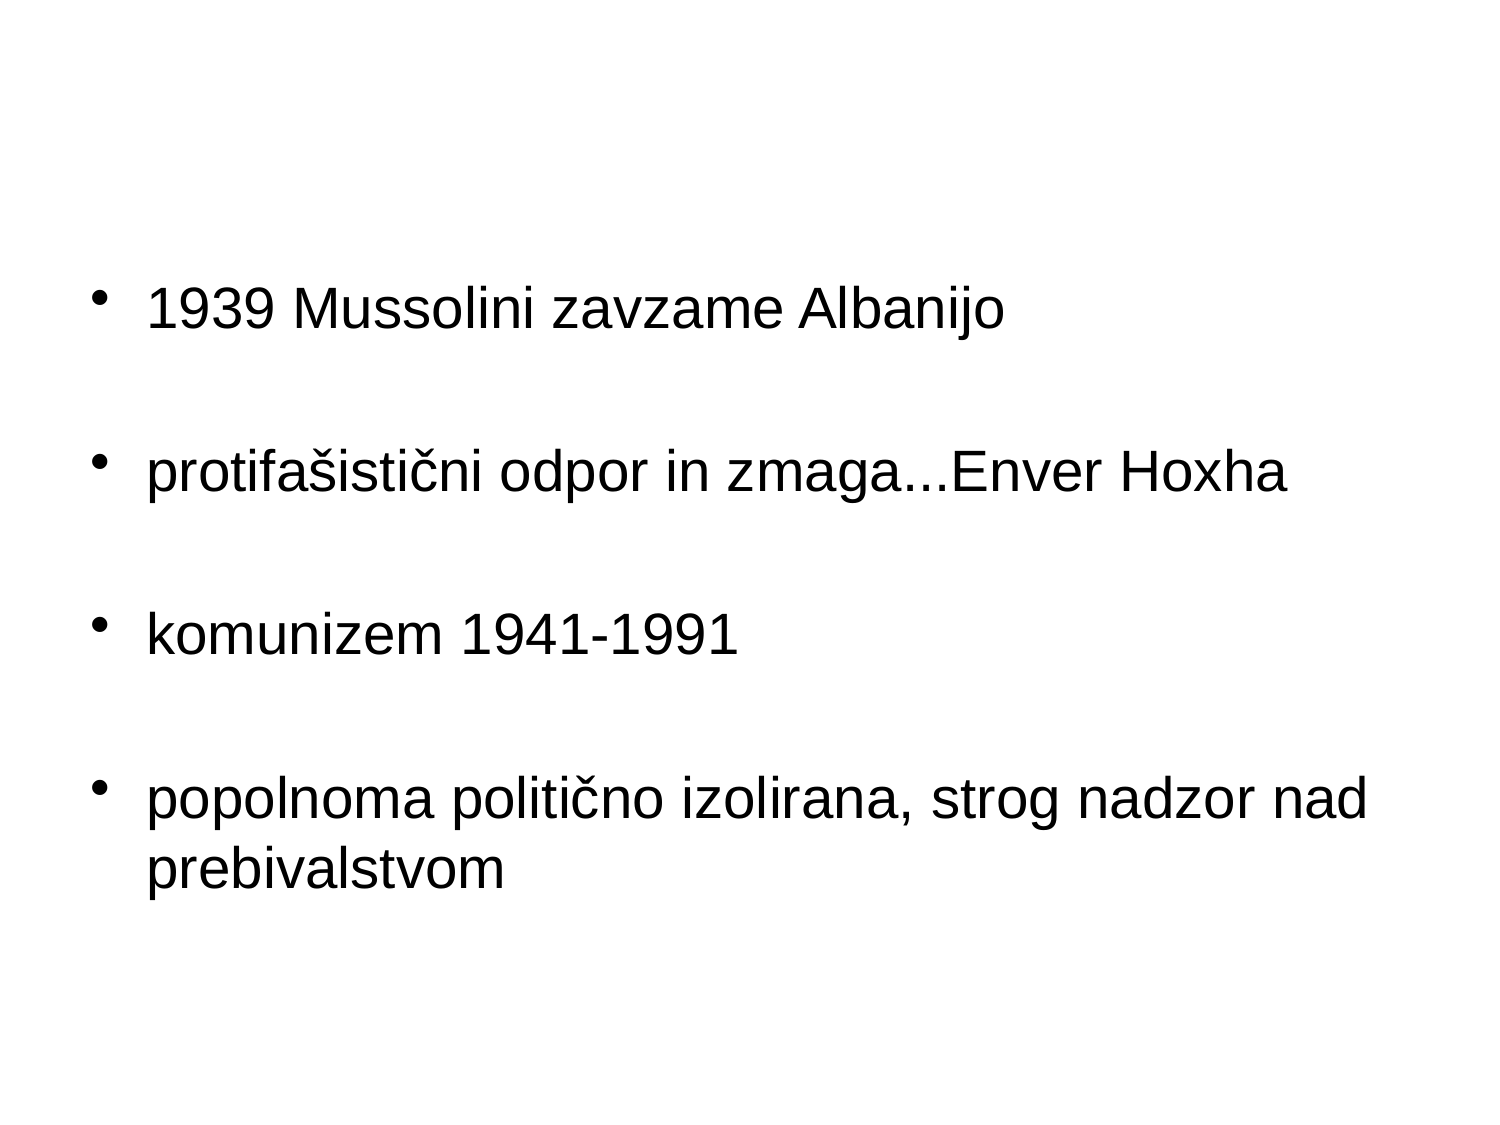

# 1939 Mussolini zavzame Albanijo
protifašistični odpor in zmaga...Enver Hoxha
komunizem 1941-1991
popolnoma politično izolirana, strog nadzor nad prebivalstvom